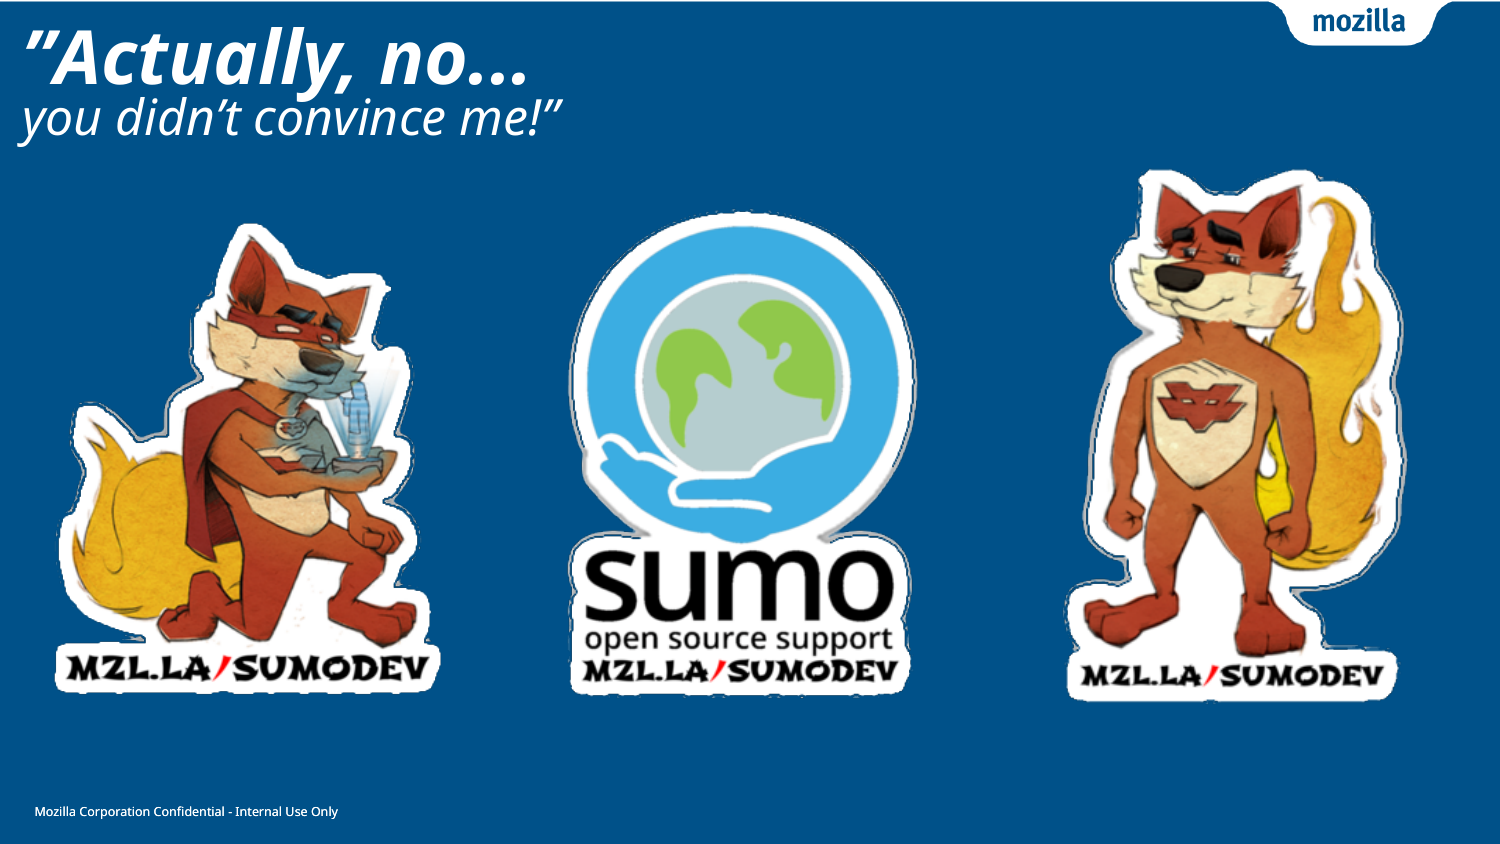

# ”Actually, no...
you didn’t convince me!”